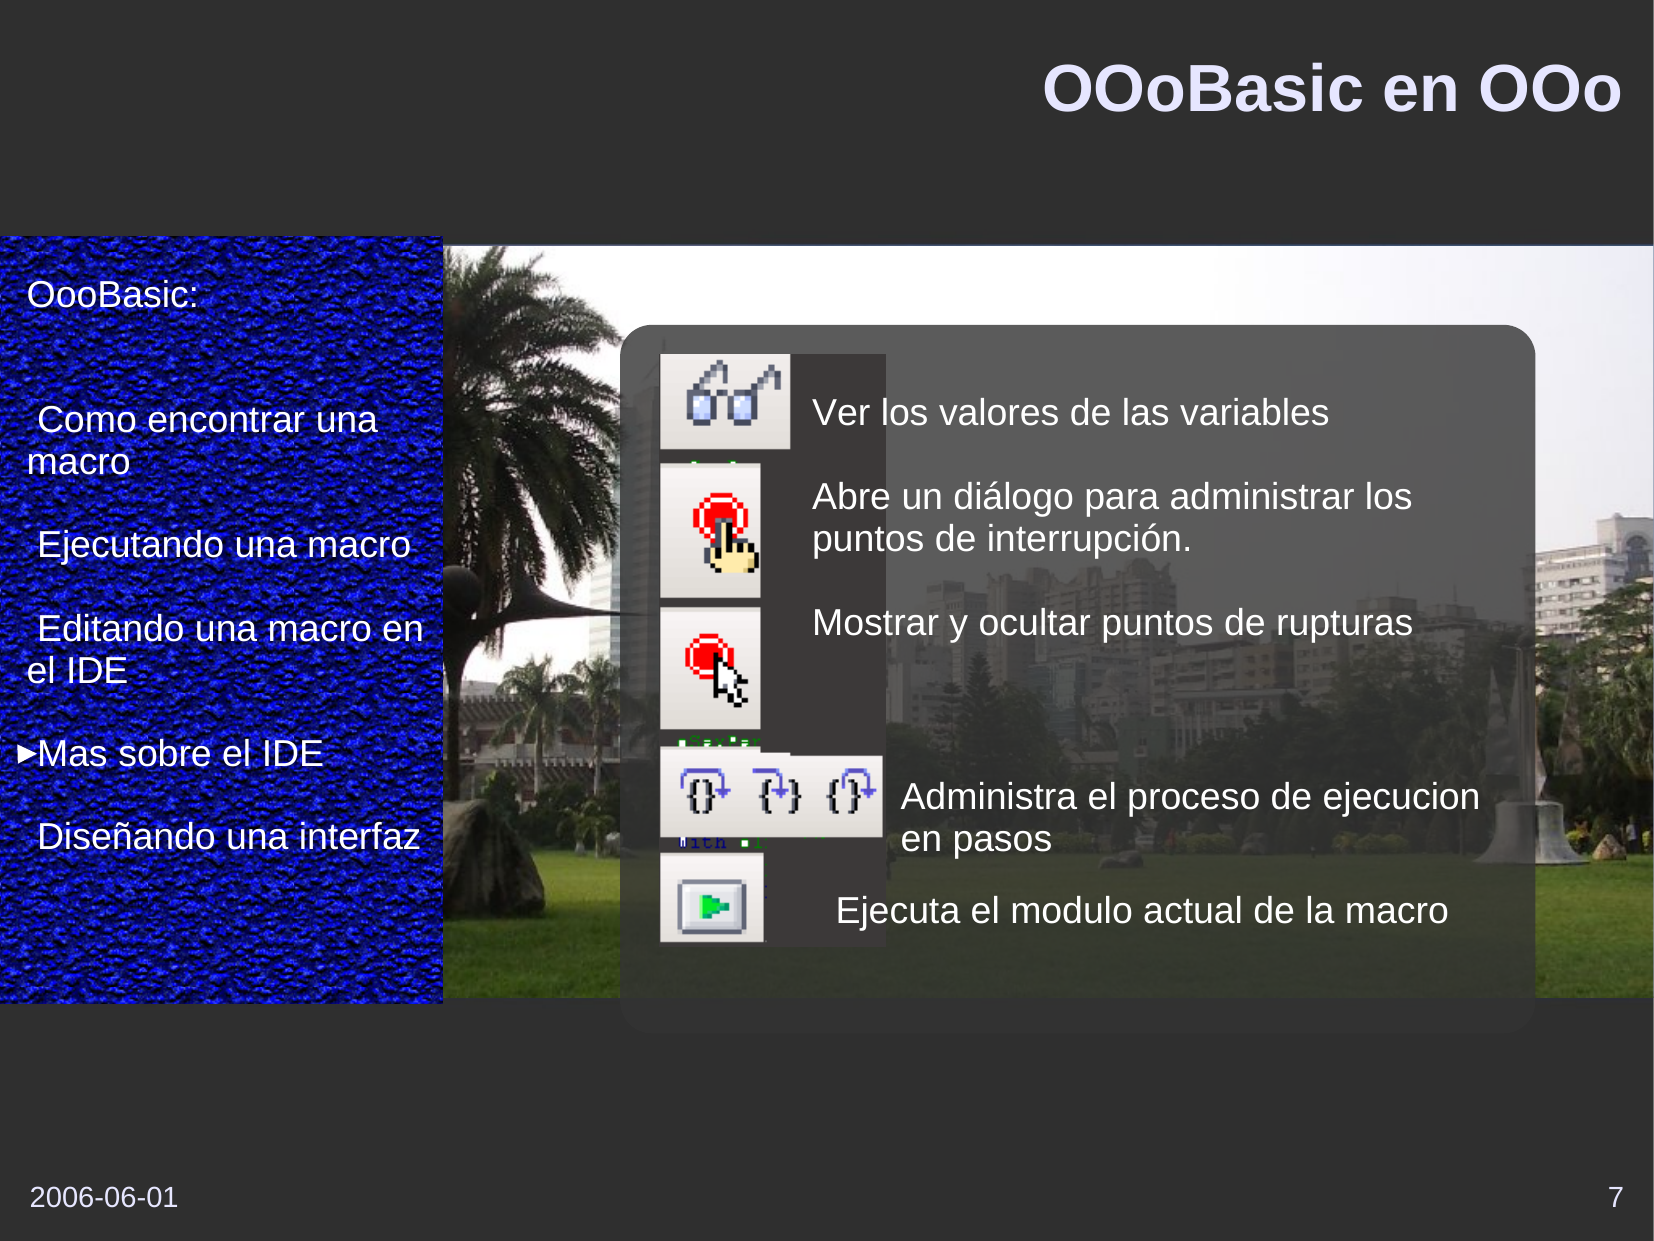

# OOoBasic en OOo
OooBasic:
 Como encontrar una macro
 Ejecutando una macro
 Editando una macro en el IDE
 Mas sobre el IDE
 Diseñando una interfaz
Ver los valores de las variables
Abre un diálogo para administrar los puntos de interrupción.
Mostrar y ocultar puntos de rupturas
Administra el proceso de ejecucion
en pasos
Ejecuta el modulo actual de la macro
2006-06-01
7